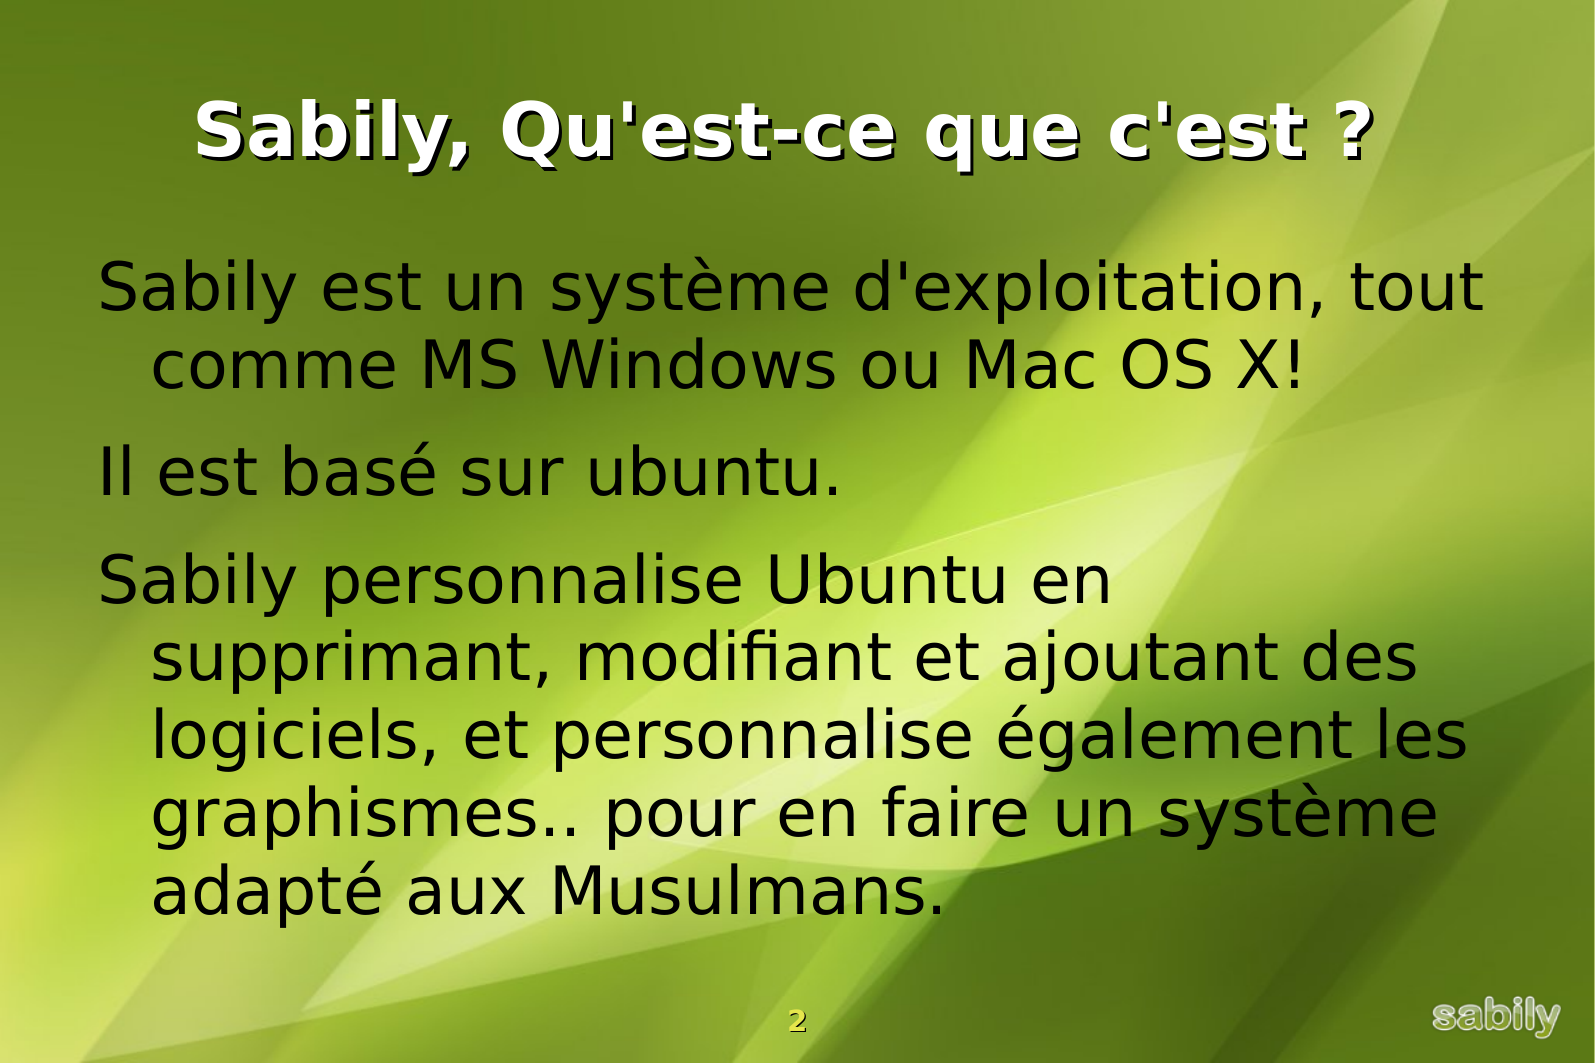

# Sabily, Qu'est-ce que c'est ?
Sabily est un système d'exploitation, tout comme MS Windows ou Mac OS X!
Il est basé sur ubuntu.
Sabily personnalise Ubuntu en supprimant, modifiant et ajoutant des logiciels, et personnalise également les graphismes.. pour en faire un système adapté aux Musulmans.
2